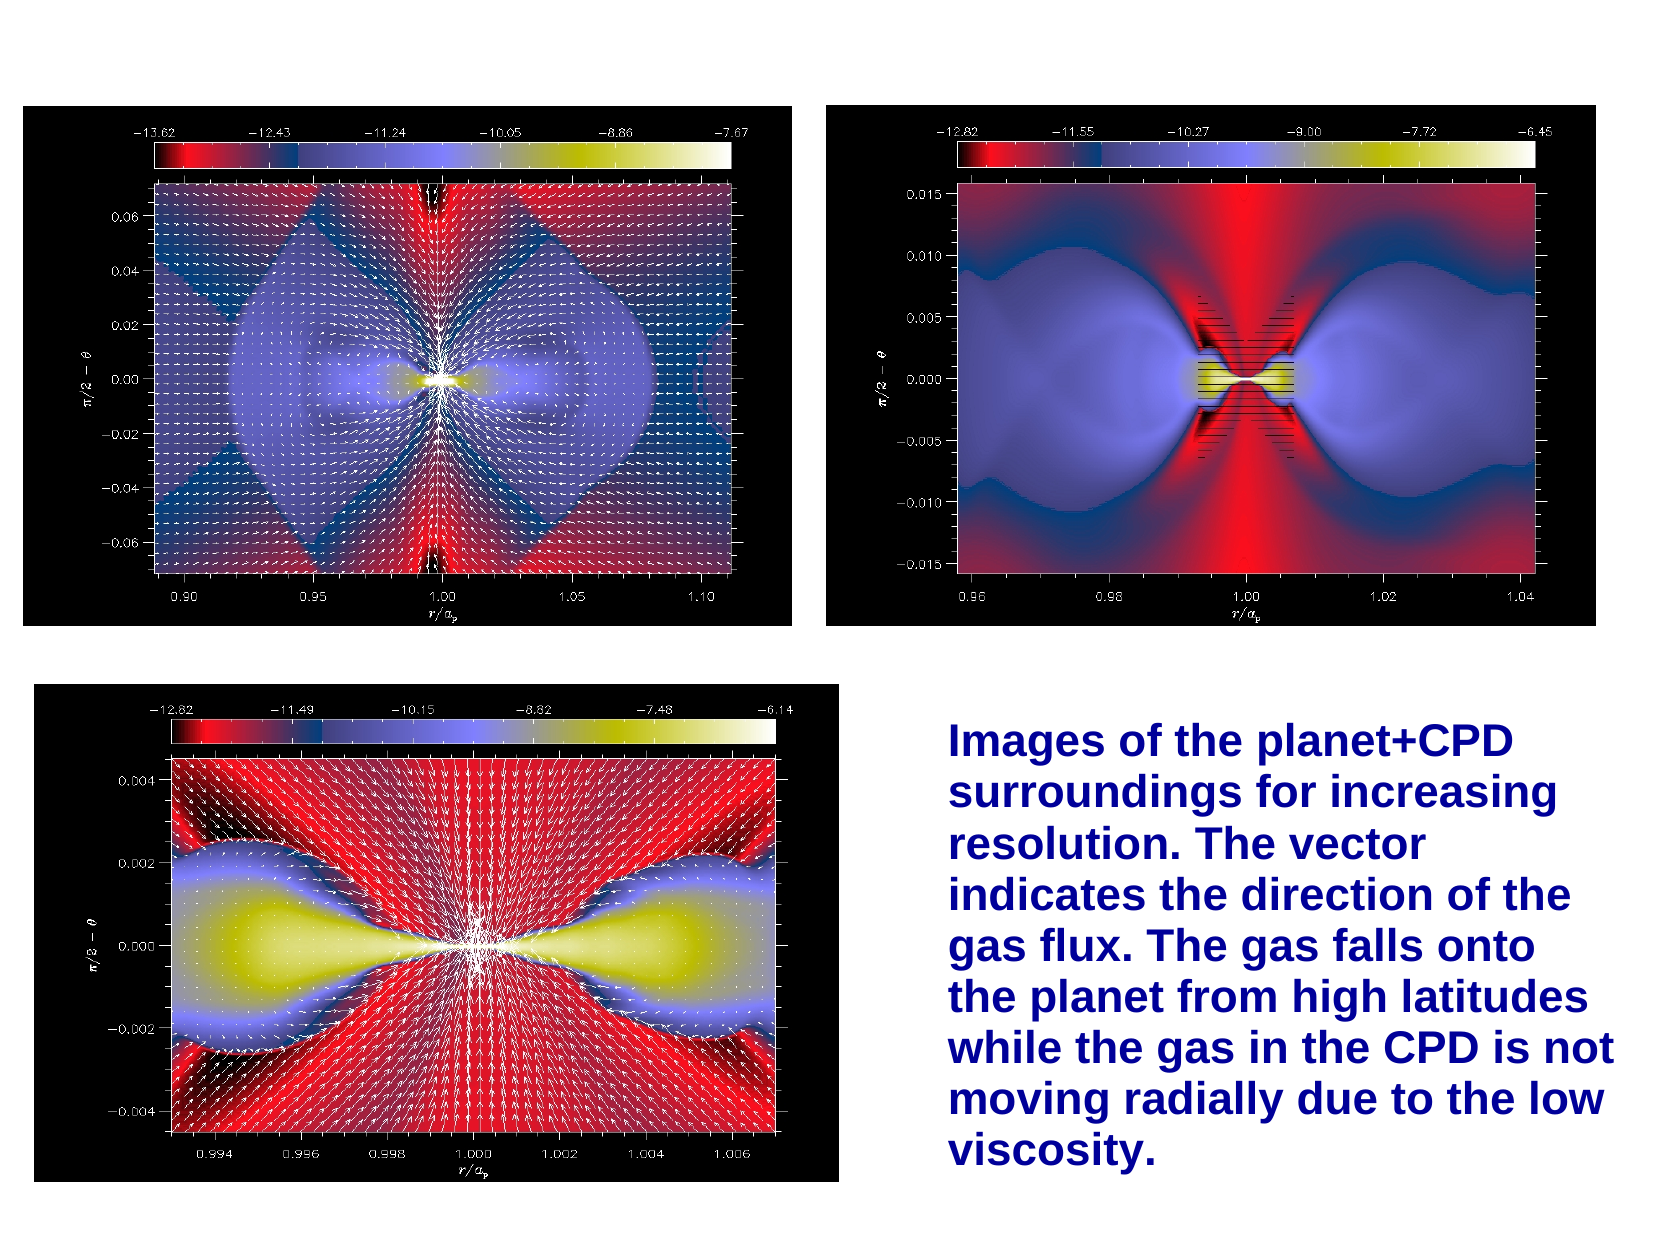

Images of the planet+CPD surroundings for increasing resolution. The vector indicates the direction of the gas flux. The gas falls onto the planet from high latitudes while the gas in the CPD is not moving radially due to the low viscosity.